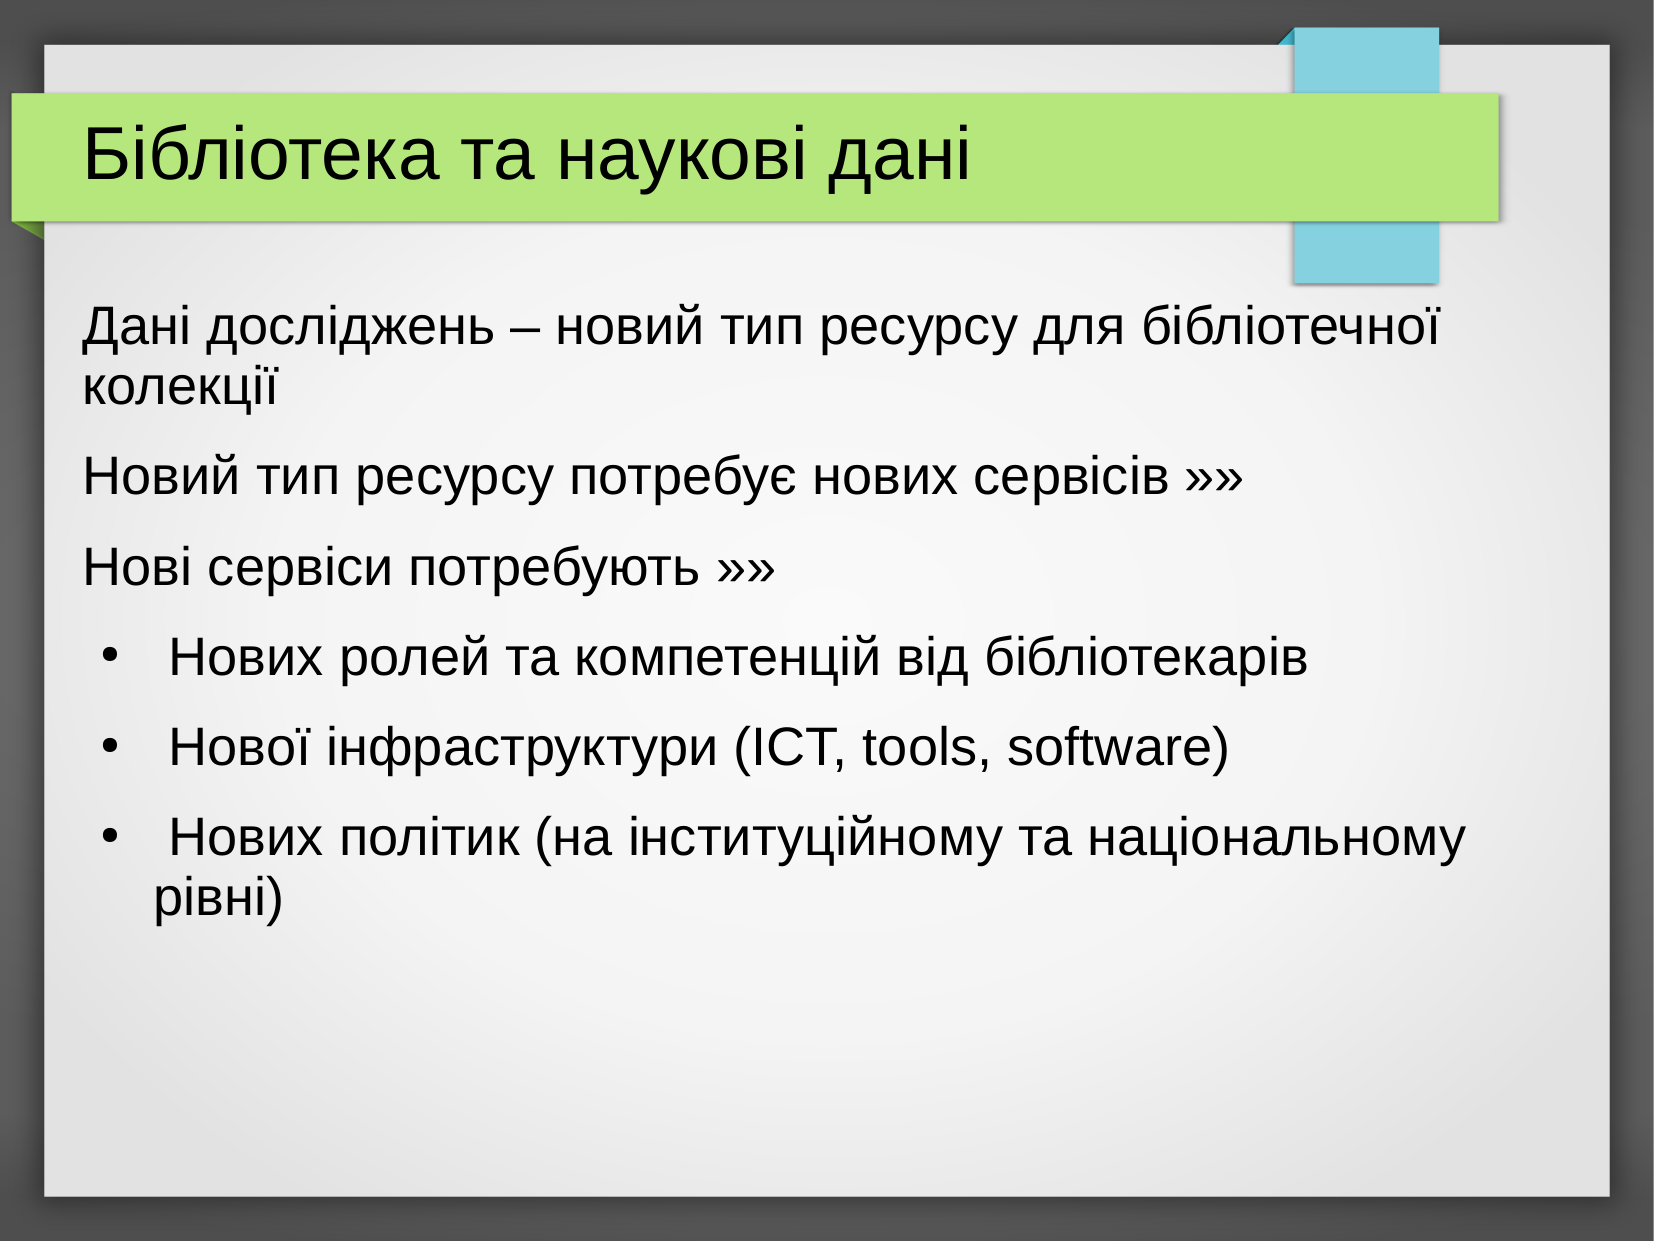

# Бібліотека та наукові дані
Дані досліджень – новий тип ресурсу для бібліотечної колекції
Новий тип ресурсу потребує нових сервісів »»
Нові сервіси потребують »»
 Нових ролей та компетенцій від бібліотекарів
 Нової інфраструктури (ICT, tools, software)
 Нових політик (на інституційному та національному рівні)